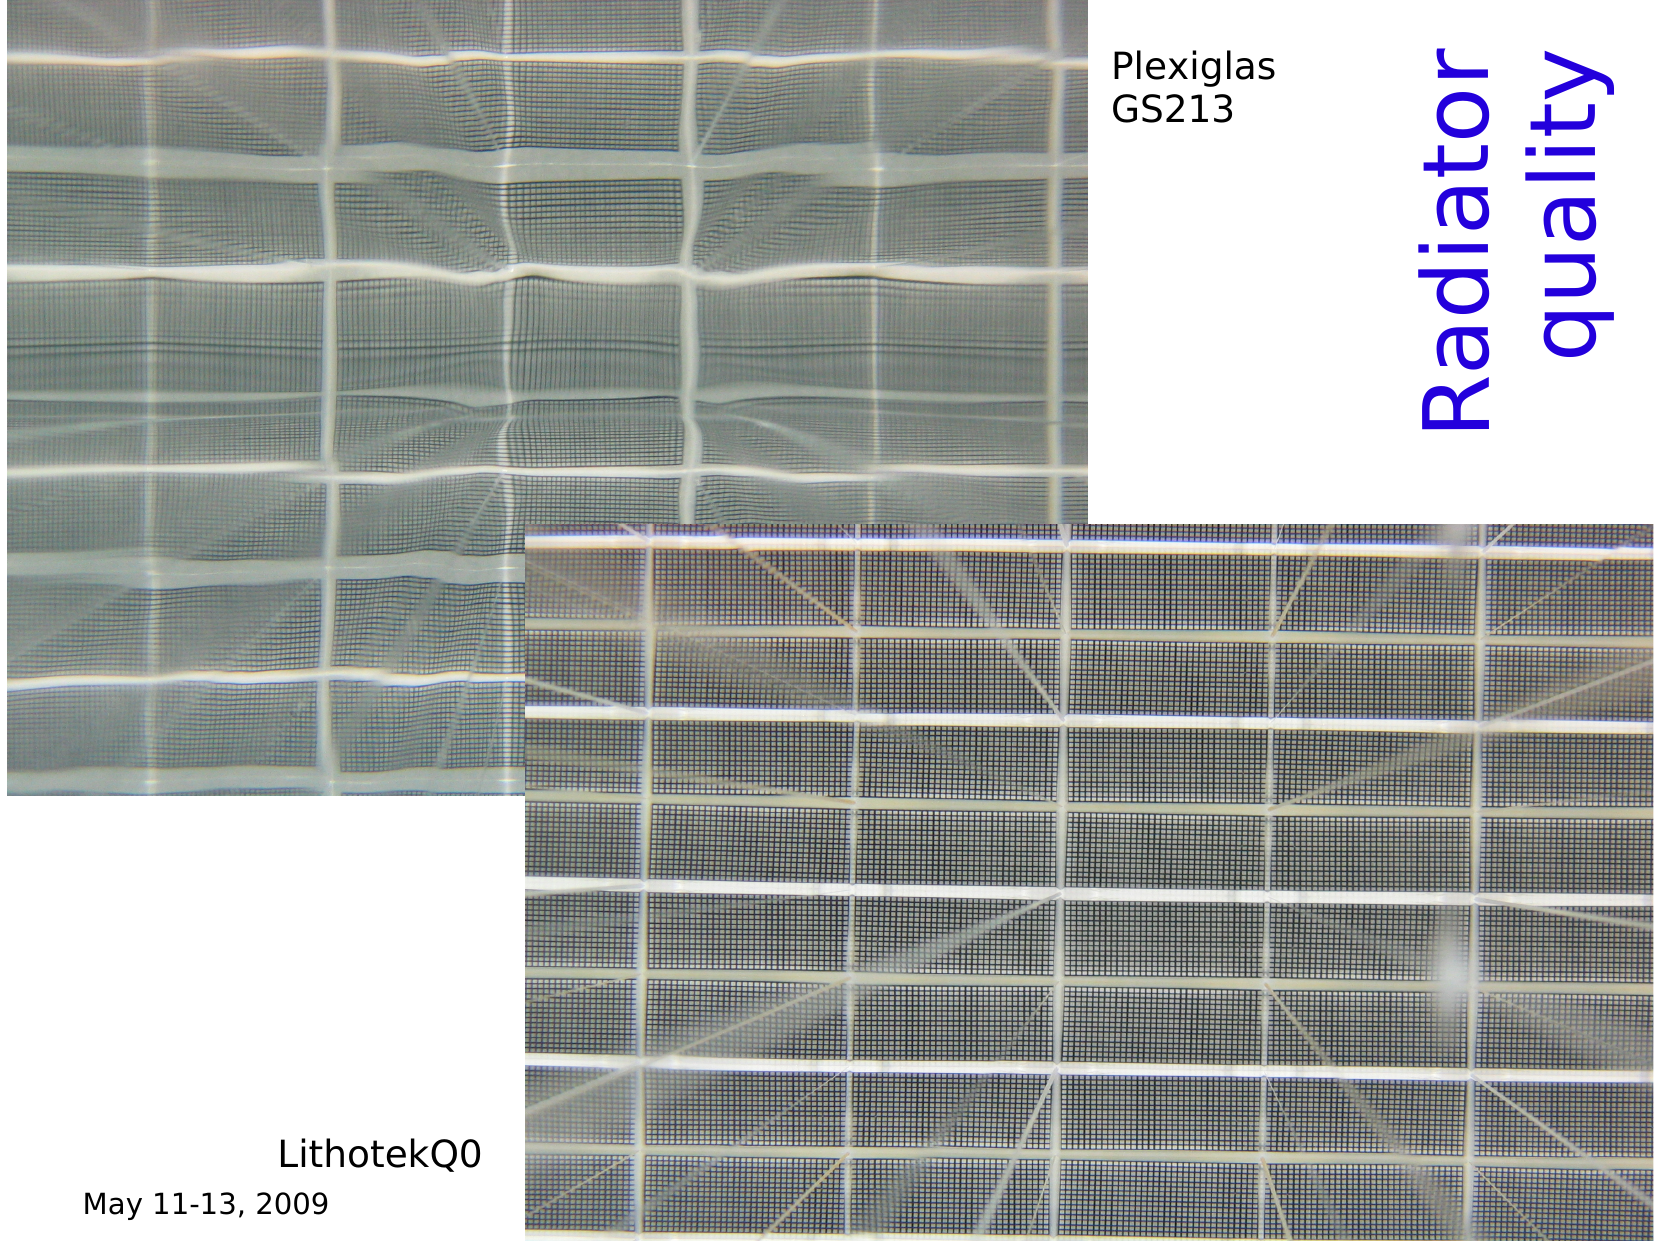

Plexiglas
GS213
# Radiator quality
LithotekQ0
Workshop on fast Cherenkov Detectors, Gießen
22
May 11-13, 2009